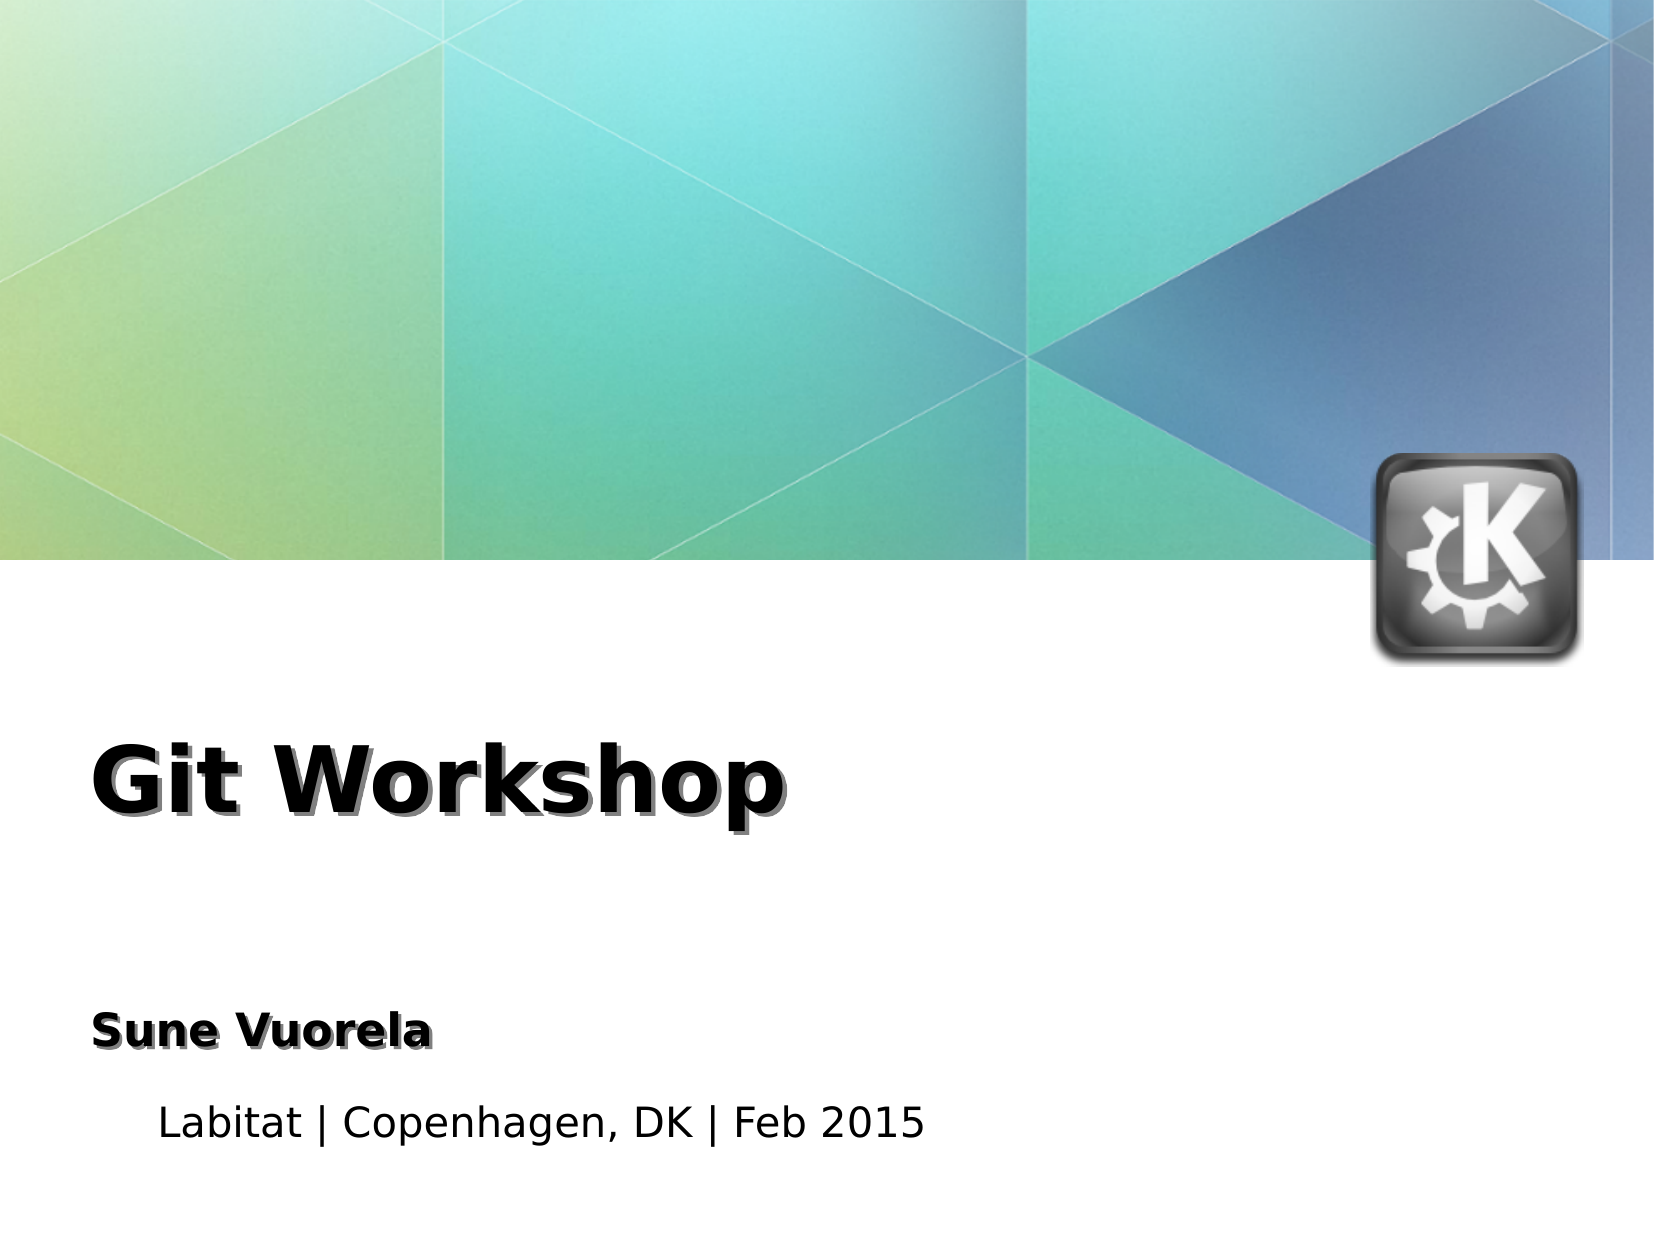

Git Workshop
Sune Vuorela
Labitat | Copenhagen, DK | Feb 2015